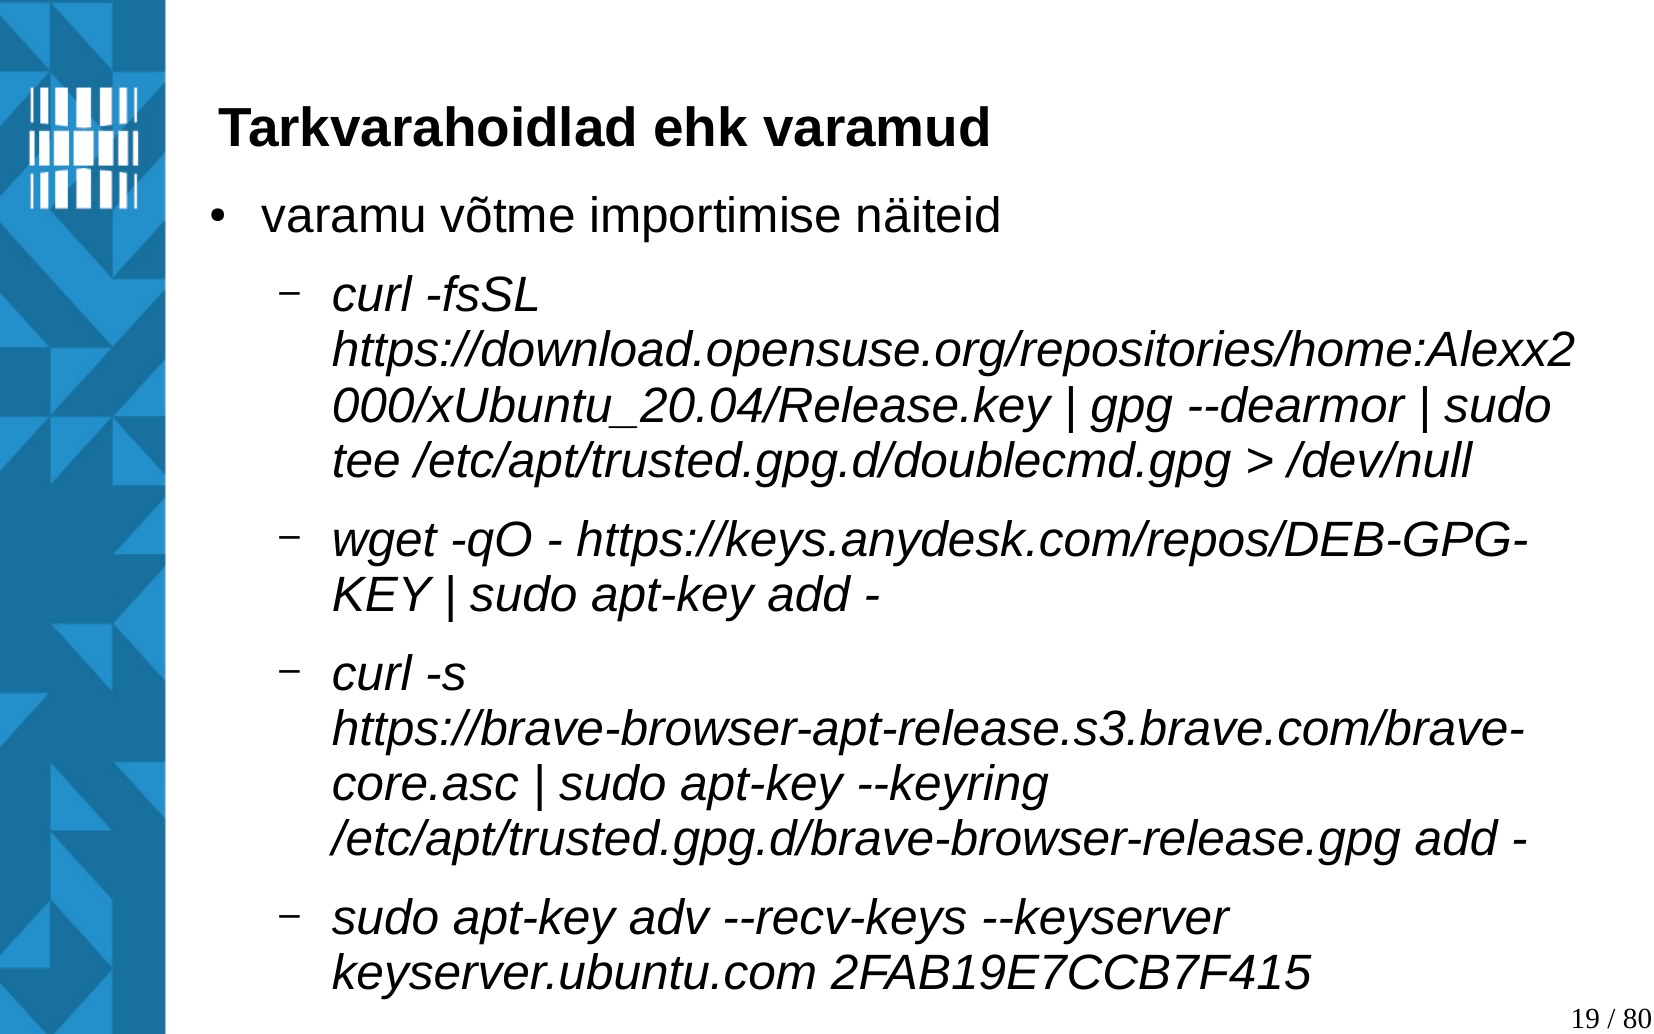

# Tarkvarahoidlad ehk varamud
varamu võtme importimise näiteid
curl -fsSL https://download.opensuse.org/repositories/home:Alexx2000/xUbuntu_20.04/Release.key | gpg --dearmor | sudo tee /etc/apt/trusted.gpg.d/doublecmd.gpg > /dev/null
wget -qO - https://keys.anydesk.com/repos/DEB-GPG-KEY | sudo apt-key add -
curl -s https://brave-browser-apt-release.s3.brave.com/brave-core.asc | sudo apt-key --keyring /etc/apt/trusted.gpg.d/brave-browser-release.gpg add -
sudo apt-key adv --recv-keys --keyserver keyserver.ubuntu.com 2FAB19E7CCB7F415
19